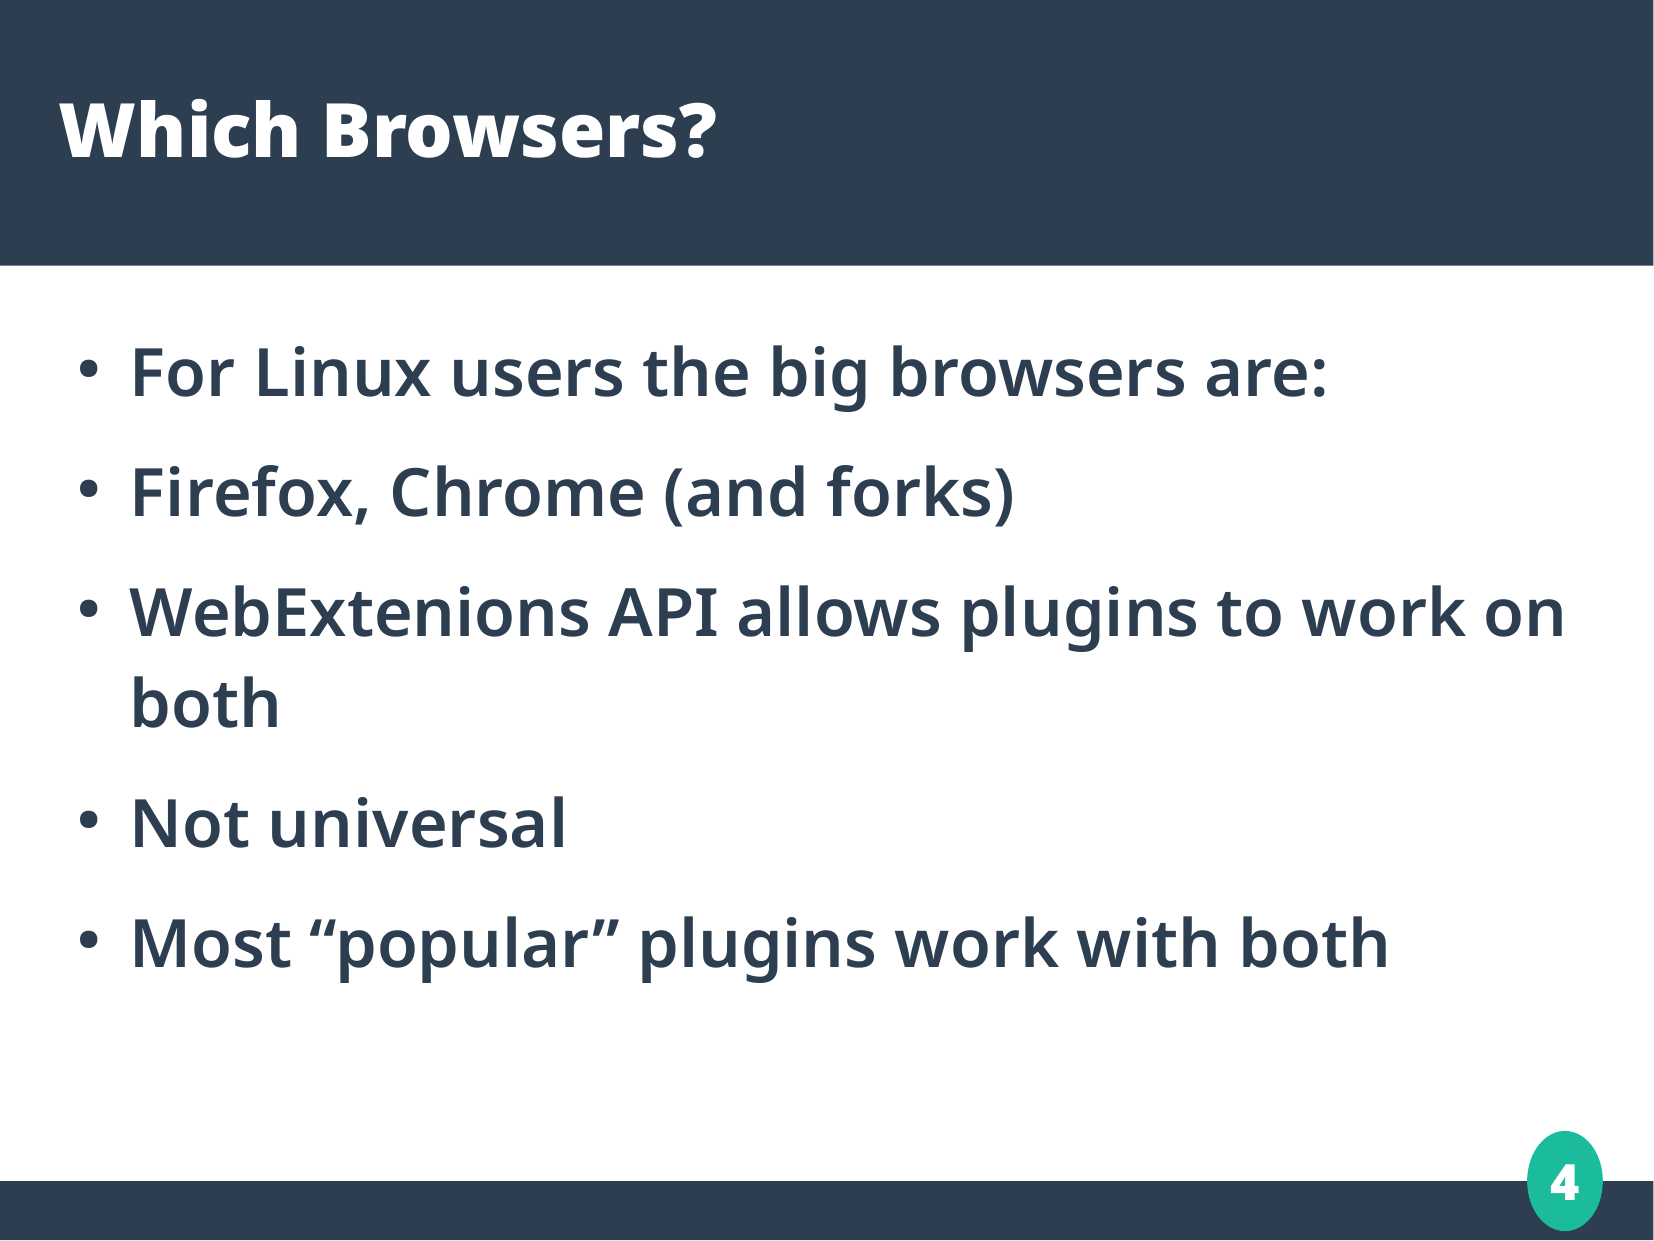

# Which Browsers?
For Linux users the big browsers are:
Firefox, Chrome (and forks)
WebExtenions API allows plugins to work on both
Not universal
Most “popular” plugins work with both